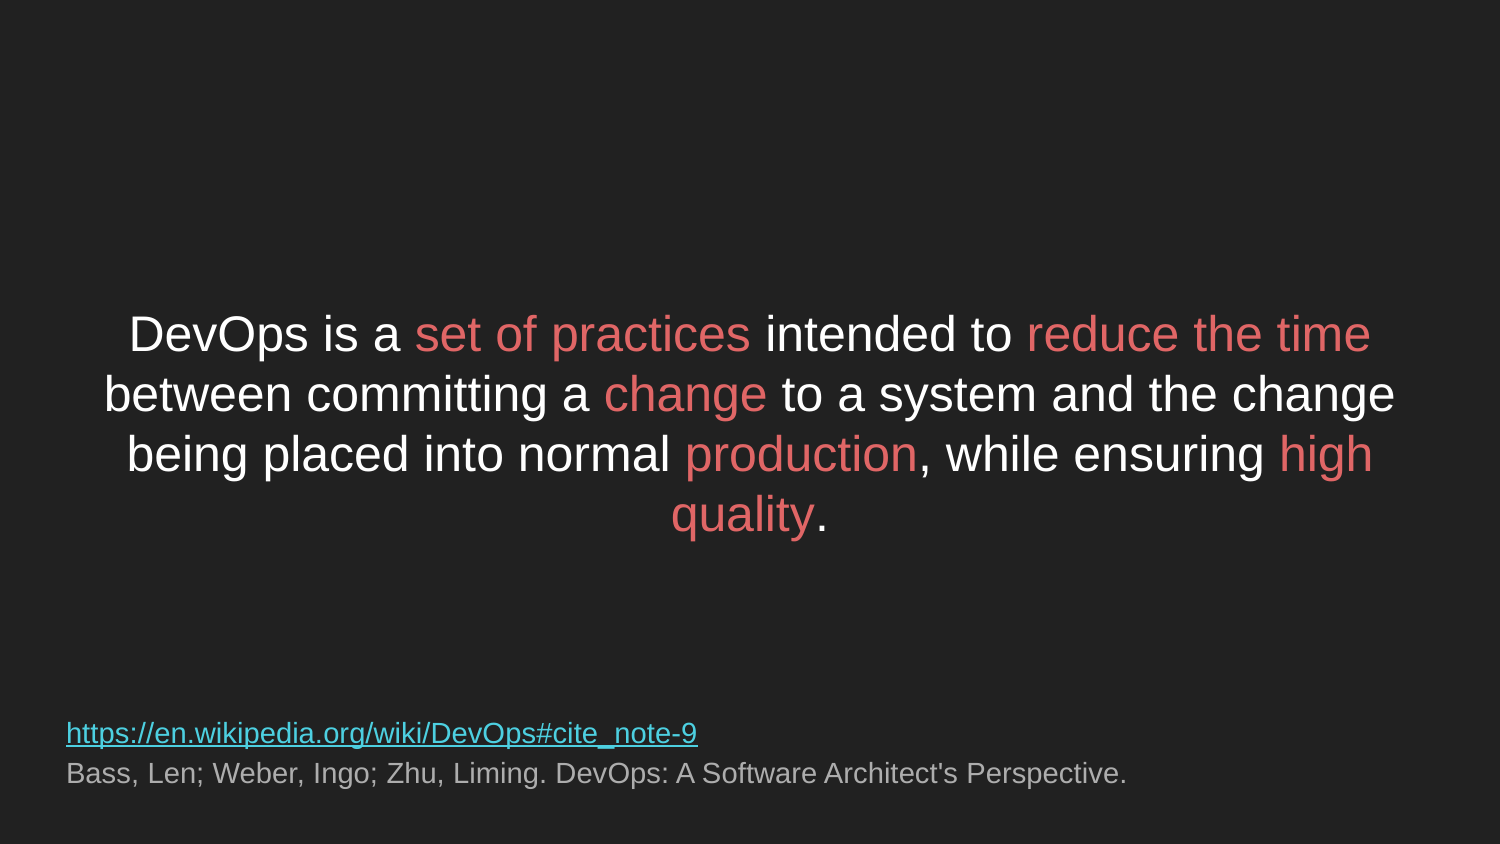

# DevOps is a set of practices intended to reduce the time between committing a change to a system and the change being placed into normal production, while ensuring high quality.
https://en.wikipedia.org/wiki/DevOps#cite_note-9
Bass, Len; Weber, Ingo; Zhu, Liming. DevOps: A Software Architect's Perspective.